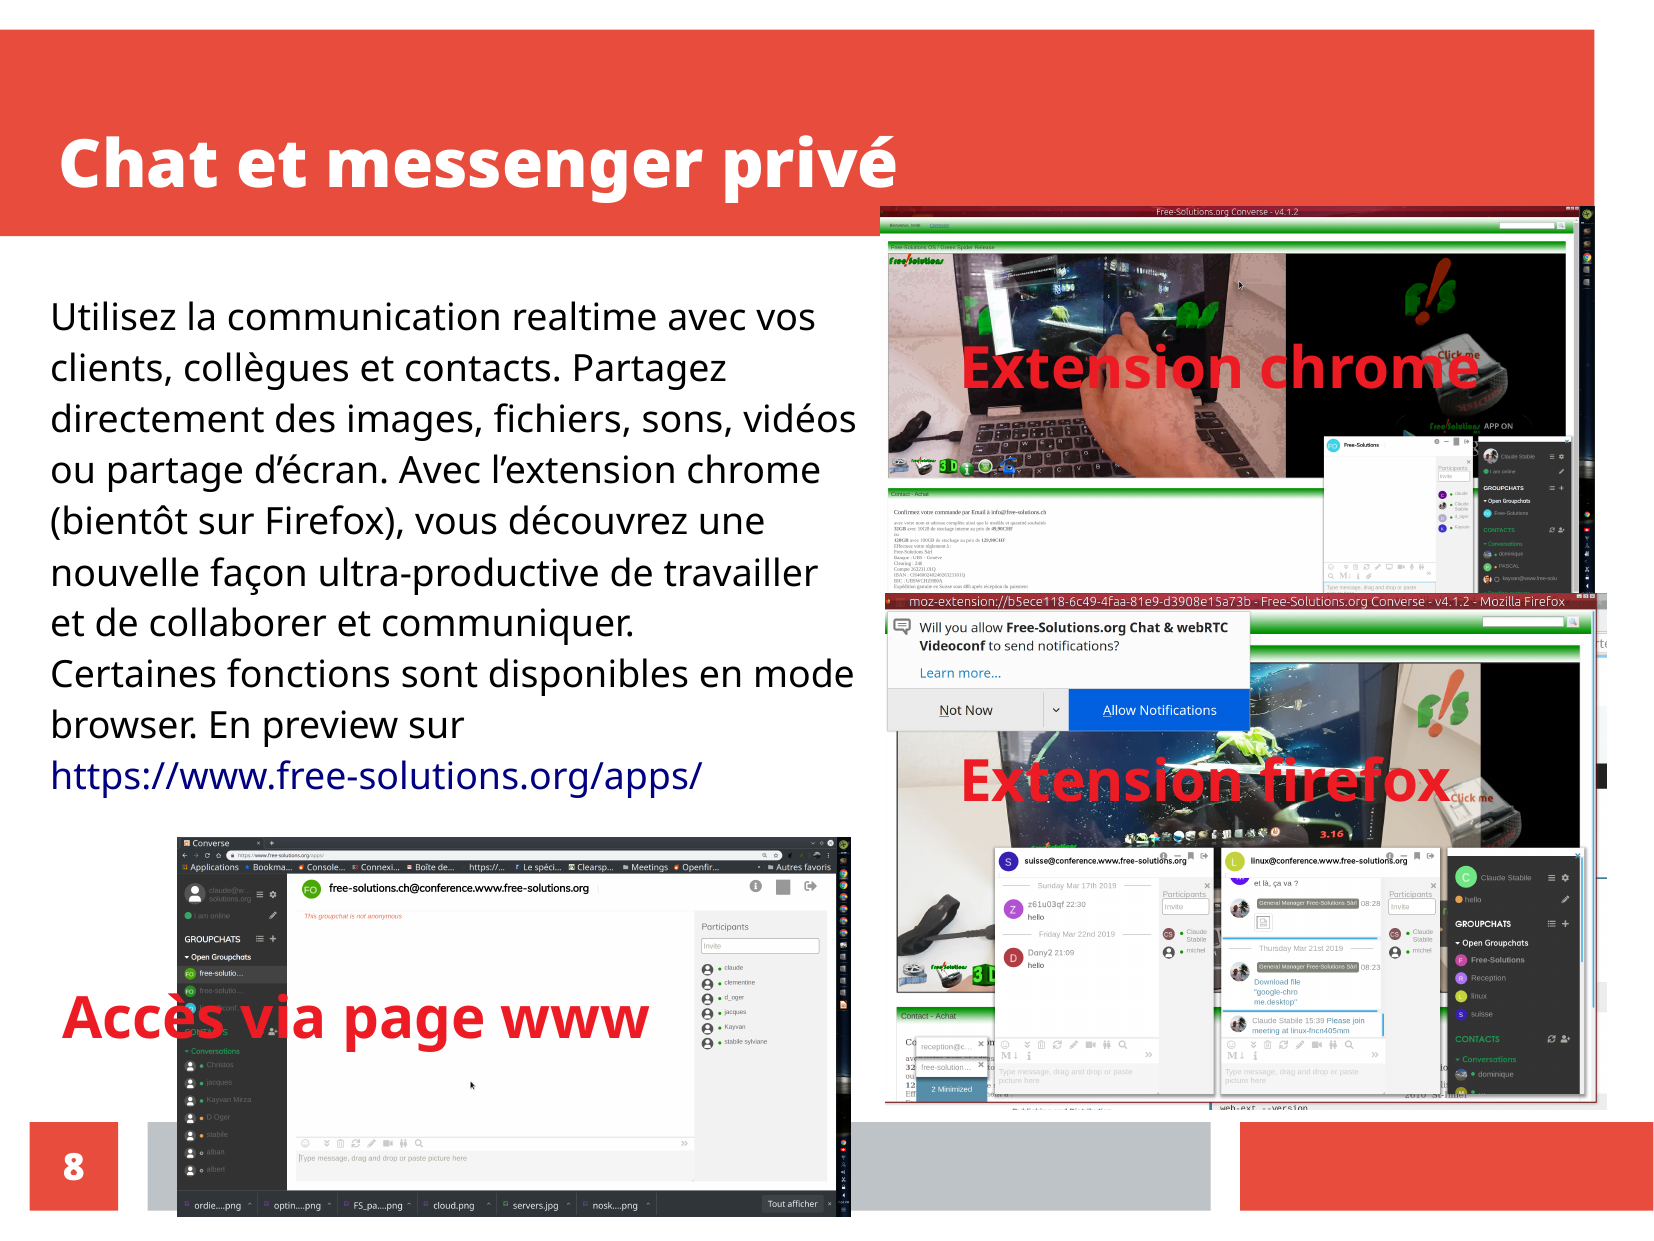

# Chat et messenger privé
Utilisez la communication realtime avec vos clients, collègues et contacts. Partagez directement des images, fichiers, sons, vidéos ou partage d’écran. Avec l’extension chrome (bientôt sur Firefox), vous découvrez une nouvelle façon ultra-productive de travailler et de collaborer et communiquer.
Certaines fonctions sont disponibles en mode browser. En preview sur https://www.free-solutions.org/apps/
Extension chrome
Extension firefox
Accès via page www
8